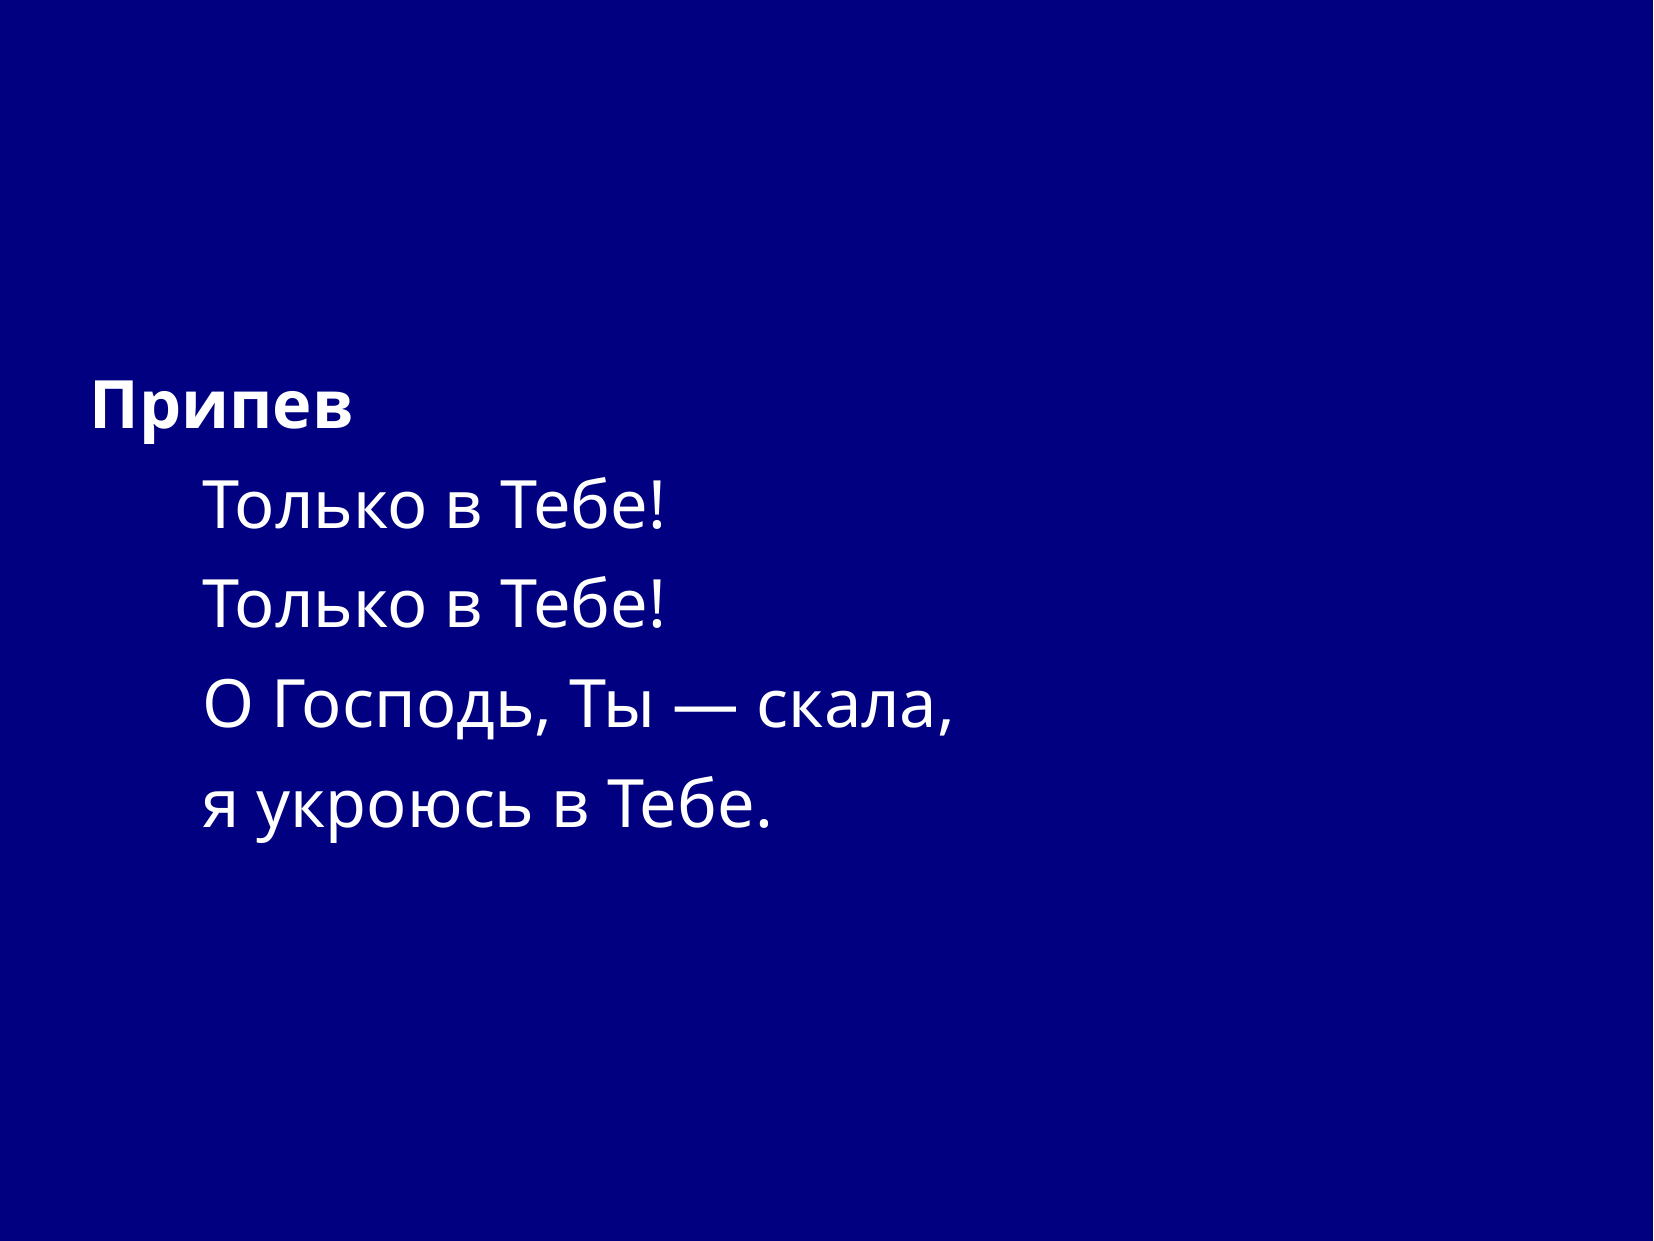

Припев
	Только в Тебе!
	Только в Тебе!
	О Господь, Ты — скала,
	я укроюсь в Тебе.